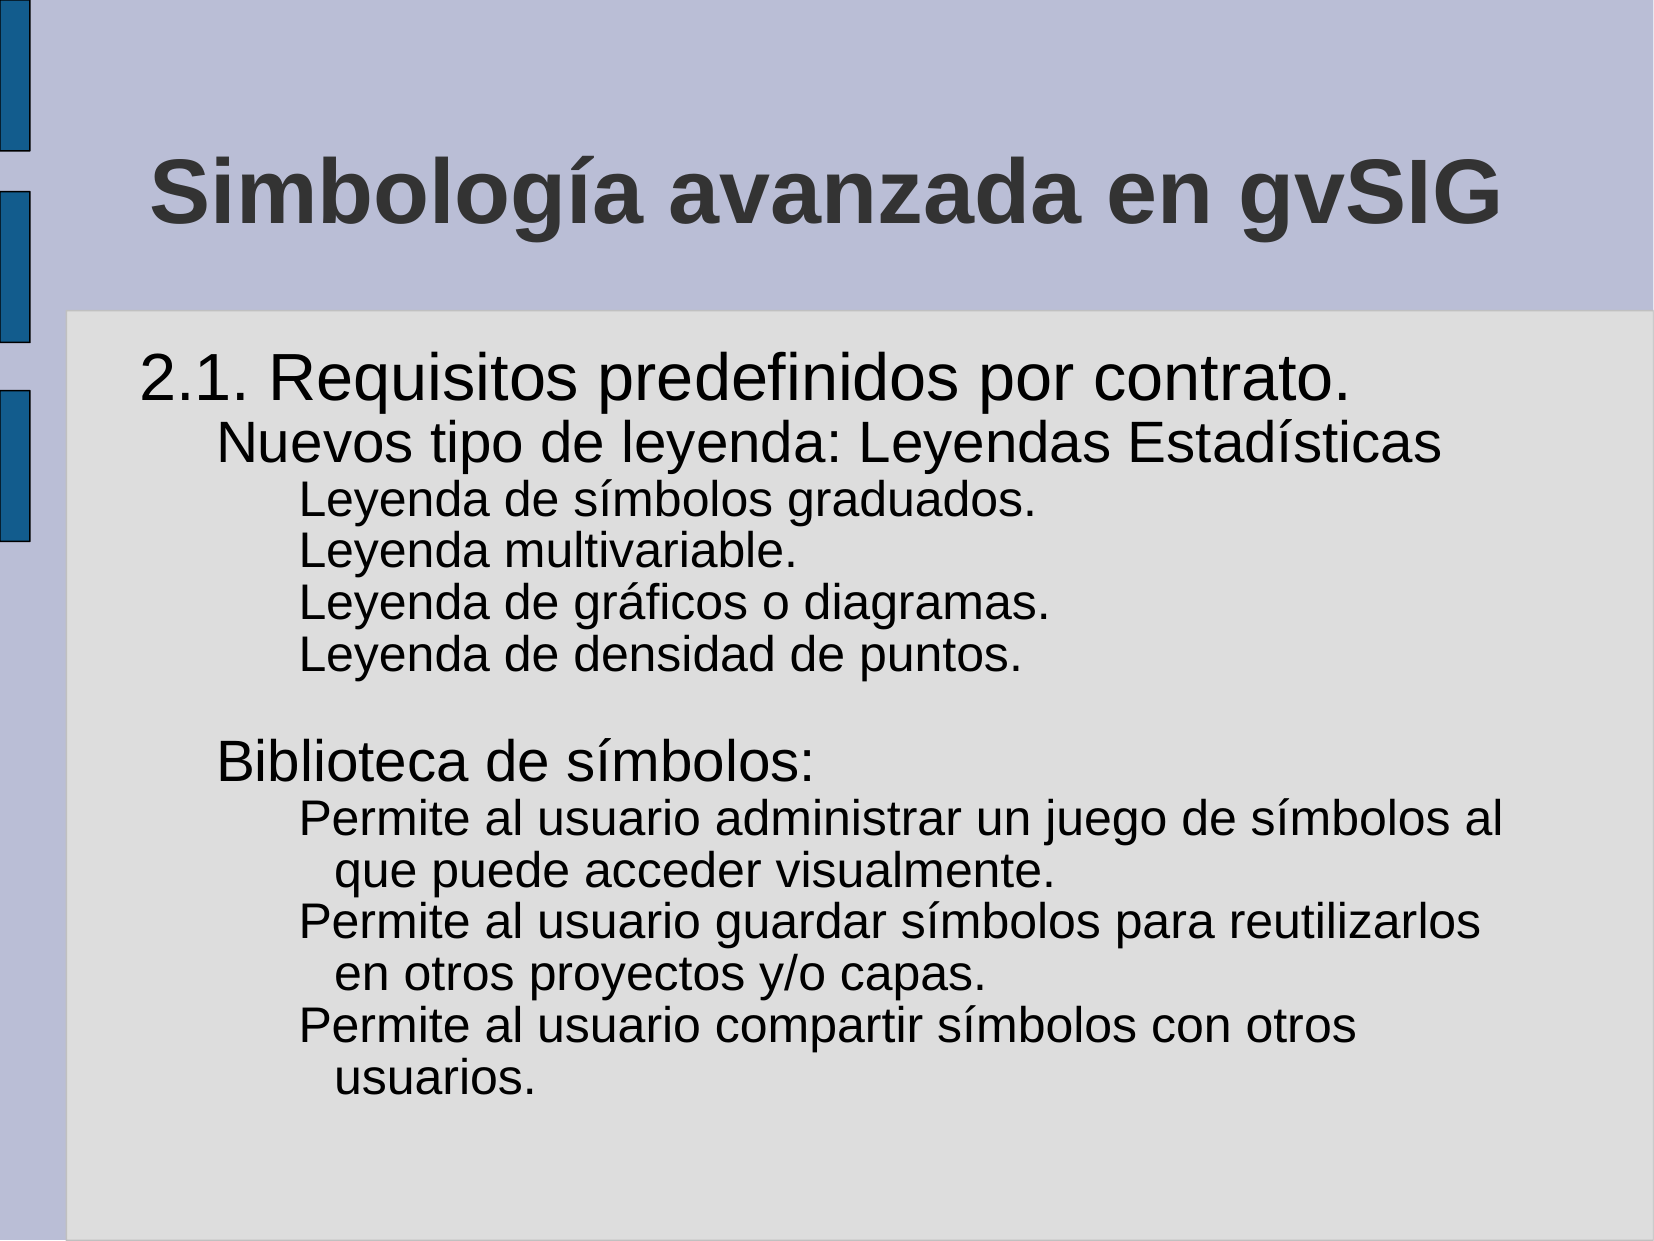

# Simbología avanzada en gvSIG
2.1. Requisitos predefinidos por contrato.
Nuevos tipo de leyenda: Leyendas Estadísticas
Leyenda de símbolos graduados.
Leyenda multivariable.
Leyenda de gráficos o diagramas.
Leyenda de densidad de puntos.
Biblioteca de símbolos:
Permite al usuario administrar un juego de símbolos al que puede acceder visualmente.
Permite al usuario guardar símbolos para reutilizarlos en otros proyectos y/o capas.
Permite al usuario compartir símbolos con otros usuarios.